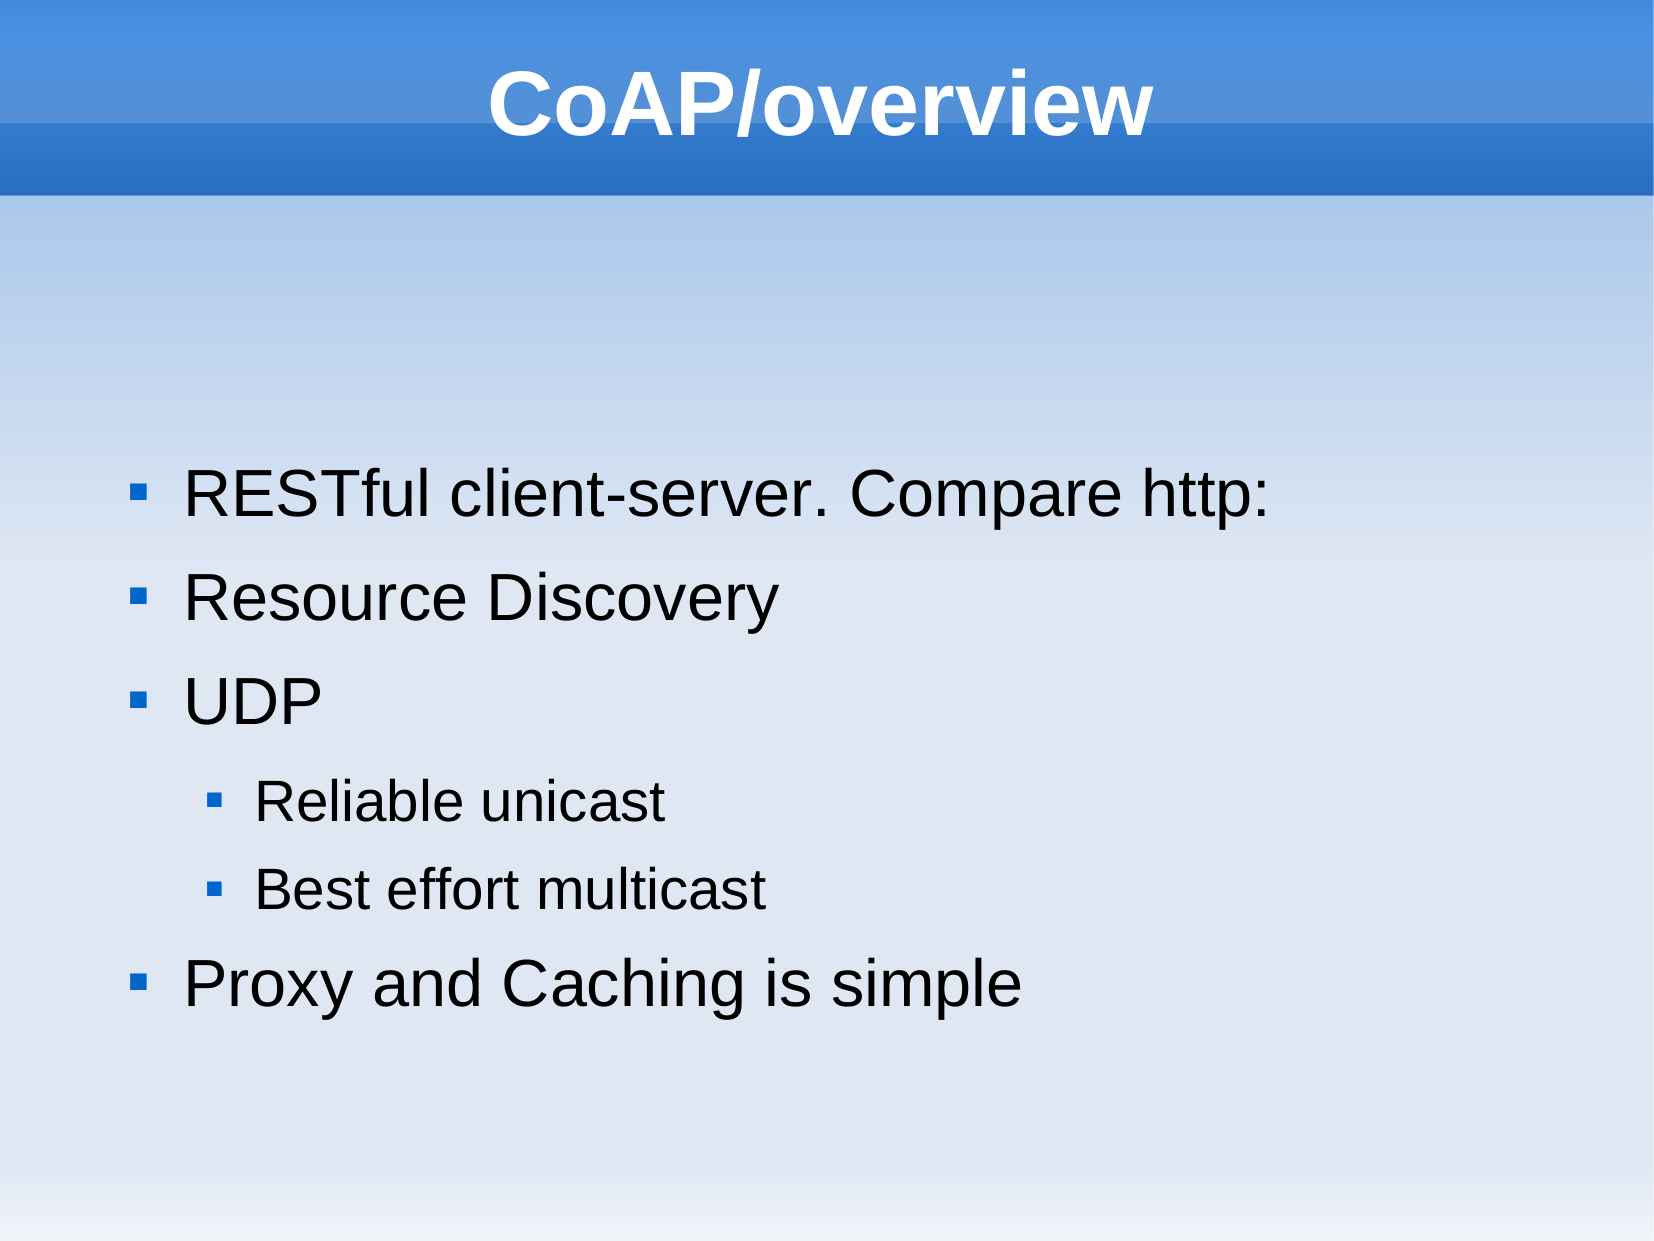

# CoAP/overview
RESTful client-server. Compare http:
Resource Discovery
UDP
Reliable unicast
Best effort multicast
Proxy and Caching is simple